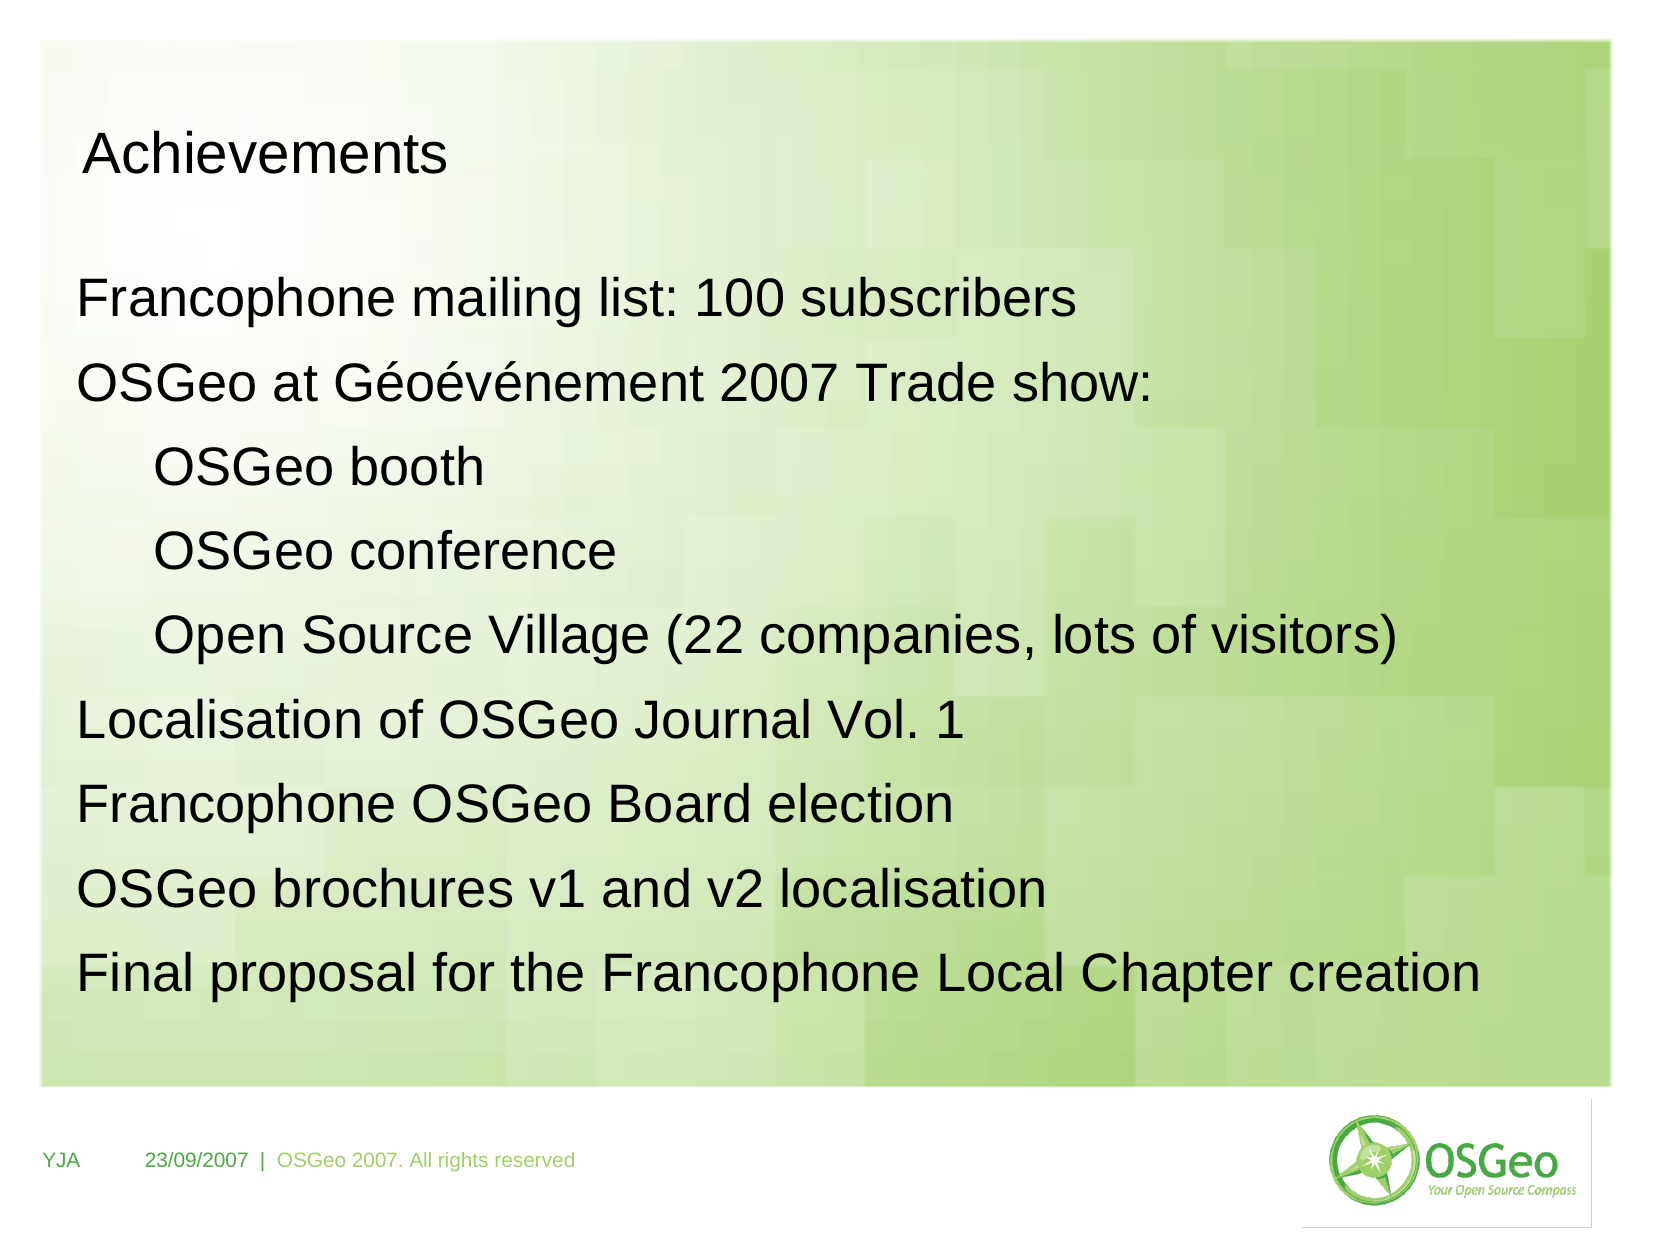

# Achievements
Francophone mailing list: 100 subscribers
OSGeo at Géoévénement 2007 Trade show:
OSGeo booth
OSGeo conference
Open Source Village (22 companies, lots of visitors)
Localisation of OSGeo Journal Vol. 1
Francophone OSGeo Board election
OSGeo brochures v1 and v2 localisation
Final proposal for the Francophone Local Chapter creation